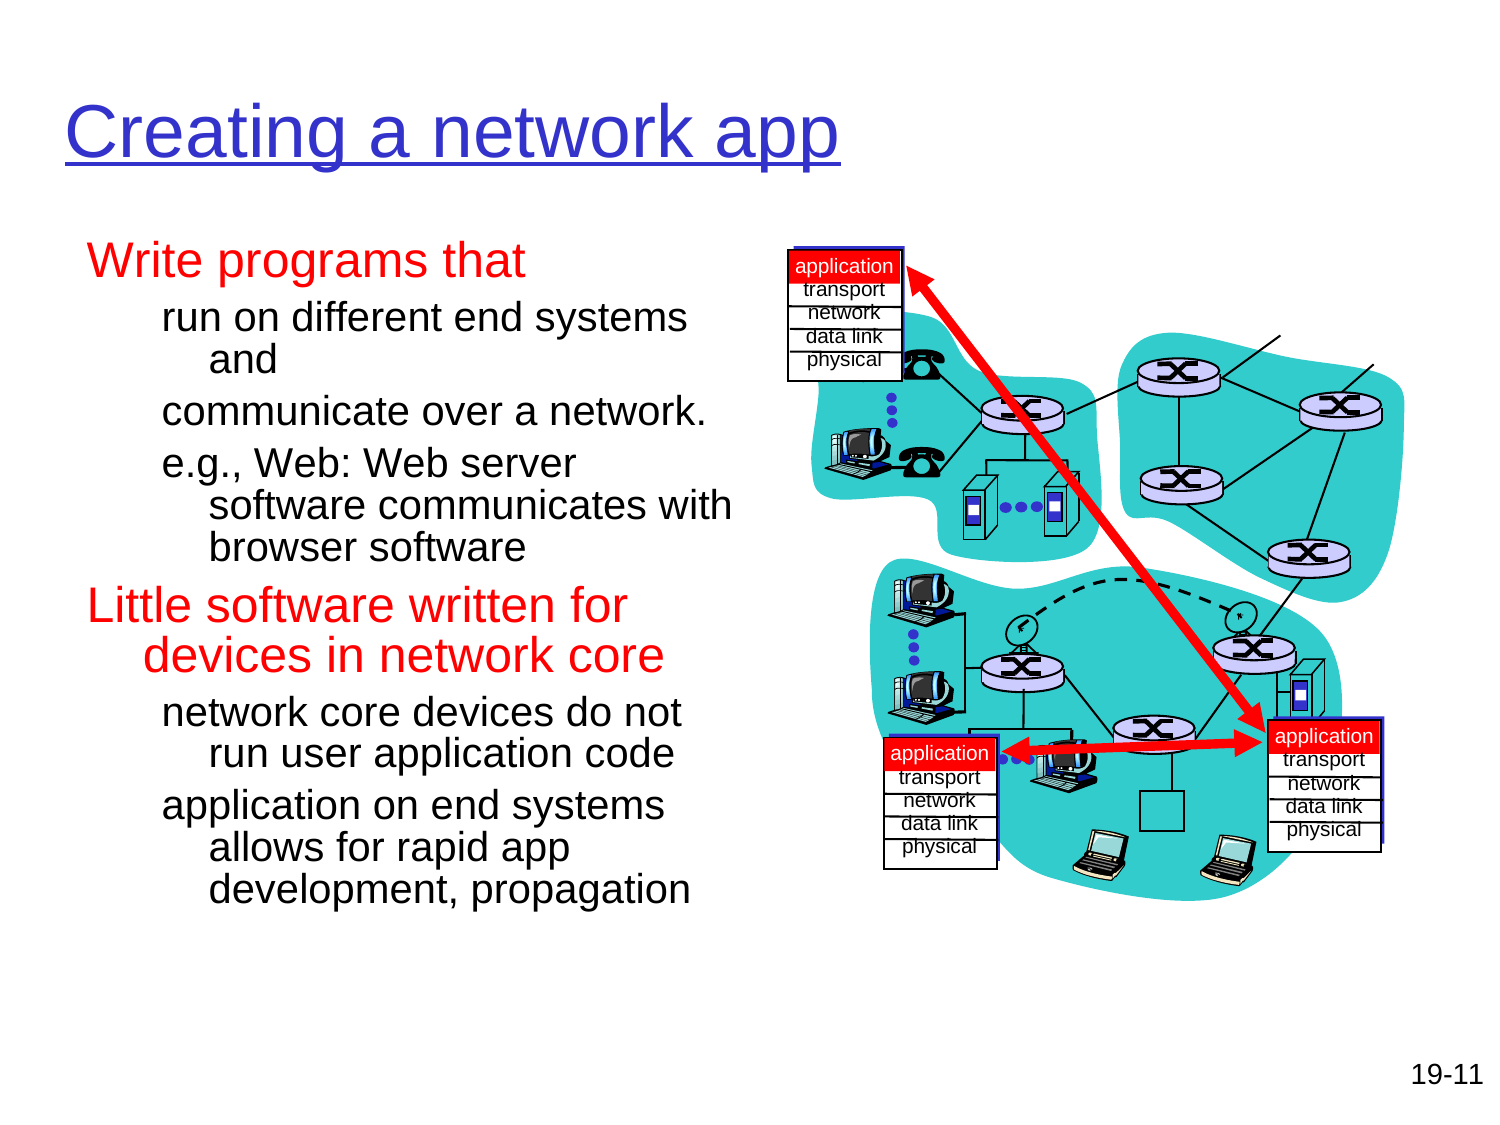

# Creating a network app
Write programs that
run on different end systems and
communicate over a network.
e.g., Web: Web server software communicates with browser software
Little software written for devices in network core
network core devices do not run user application code
application on end systems allows for rapid app development, propagation
application
transport
network
data link
physical
application
transport
network
data link
physical
application
transport
network
data link
physical
11